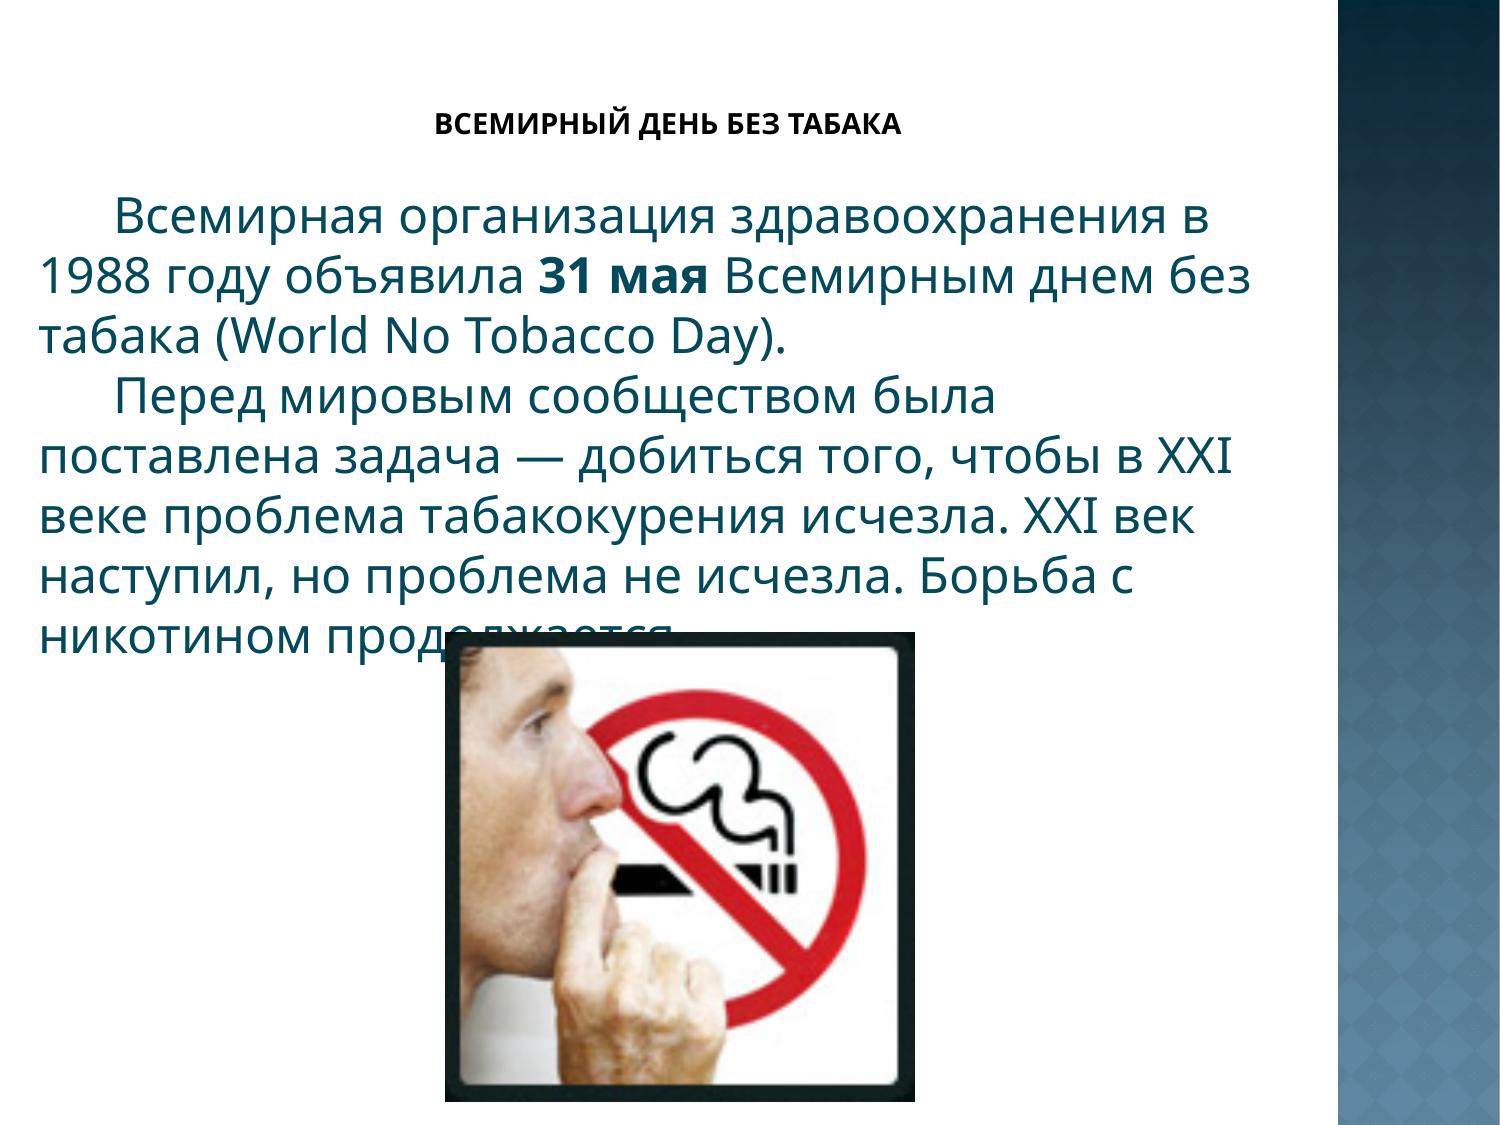

# Всемирный день без табака
Всемирная организация здравоохранения в 1988 году объявила 31 мая Всемирным днем без табака (World No Tobacco Day).
Перед мировым сообществом была поставлена задача — добиться того, чтобы в XXI веке проблема табакокурения исчезла. XXI век наступил, но проблема не исчезла. Борьба с никотином продолжается.